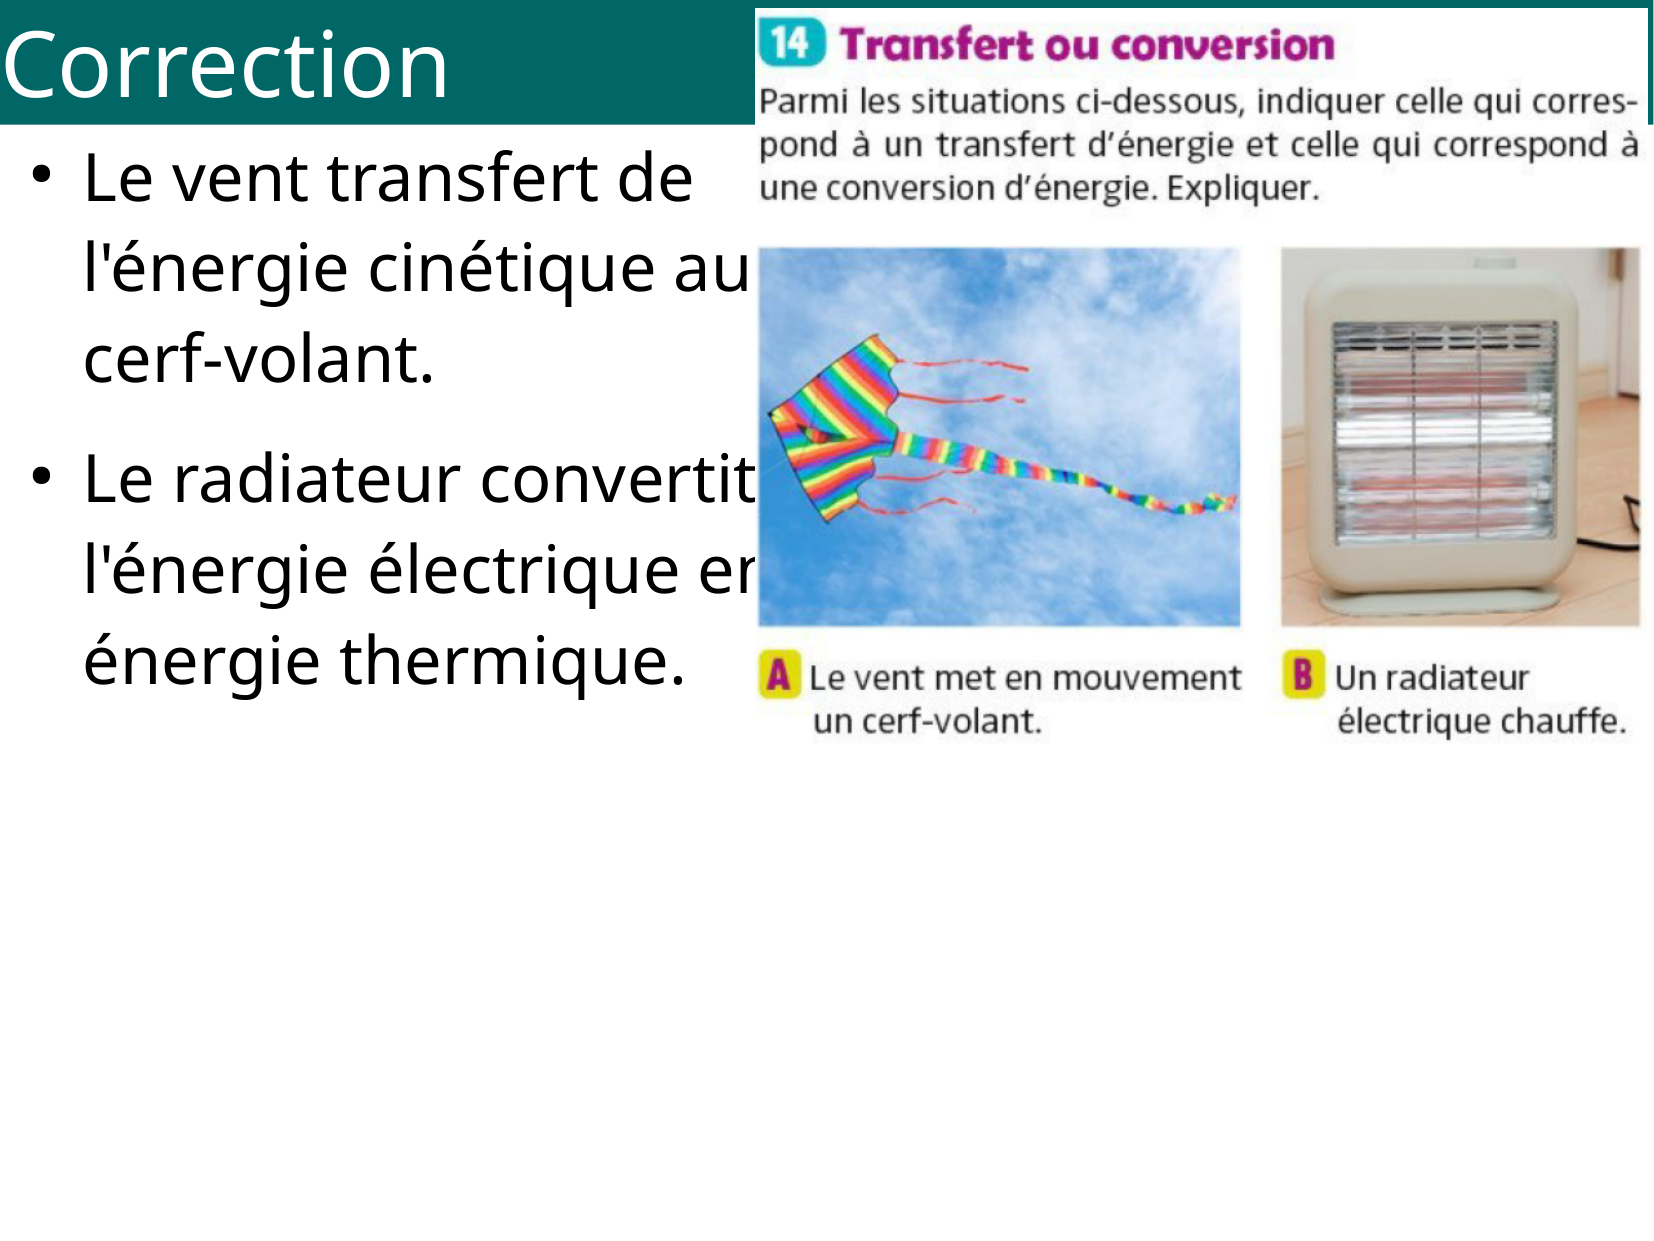

# Correction
Le vent transfert de
l'énergie cinétique au
cerf-volant.
Le radiateur convertit
l'énergie électrique en
énergie thermique.